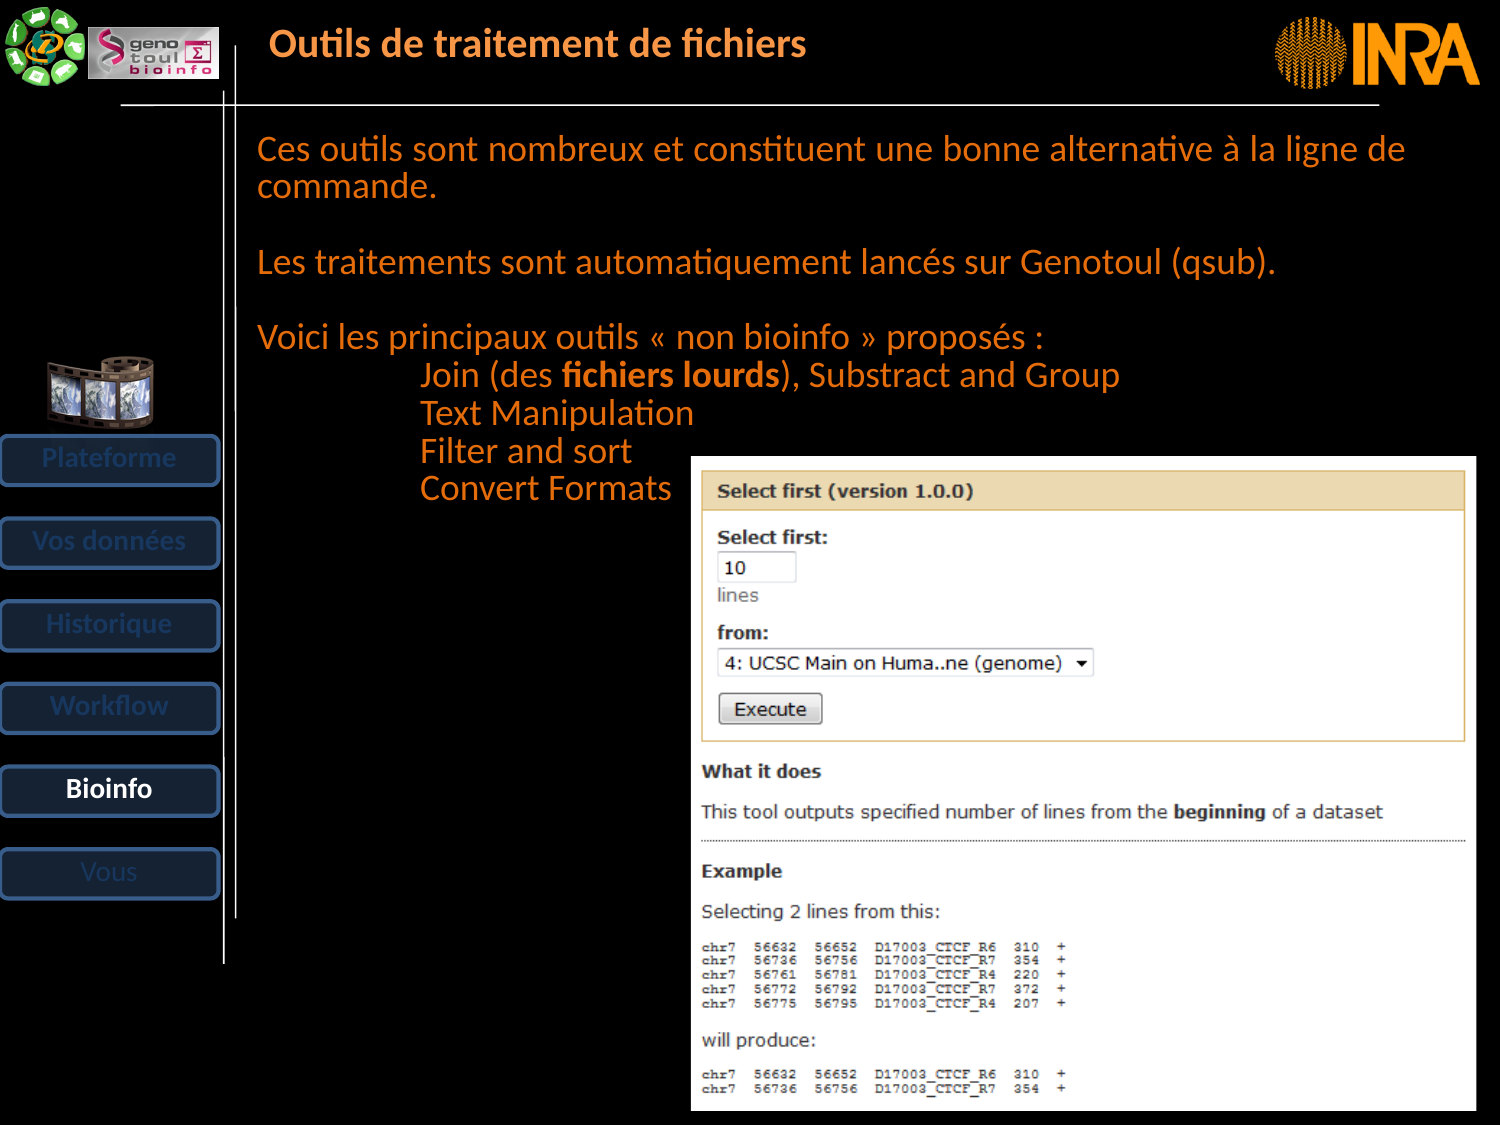

Outils de traitement de fichiers
Ces outils sont nombreux et constituent une bonne alternative à la ligne de commande.
Les traitements sont automatiquement lancés sur Genotoul (qsub).
Voici les principaux outils « non bioinfo » proposés :
Join (des fichiers lourds), Substract and Group
Text Manipulation
Filter and sort
Convert Formats
Plateforme
Vos données
Historique
Workflow
Bioinfo
Vous